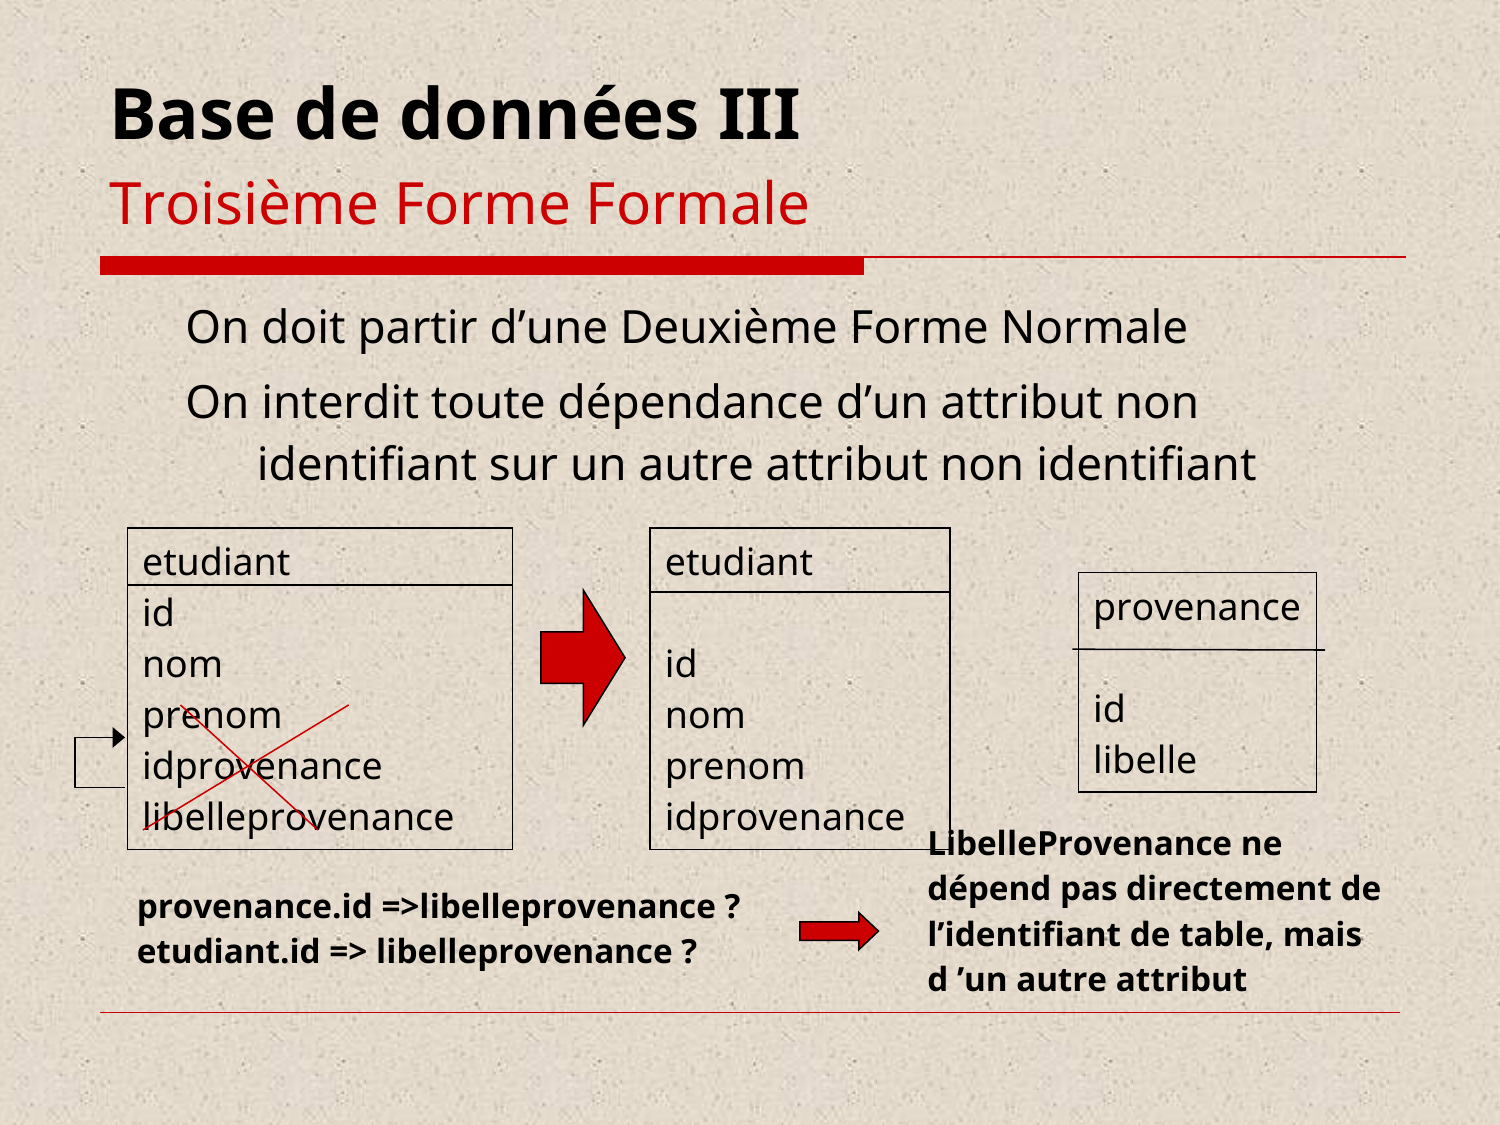

Base de données III
Troisième Forme Formale
# On doit partir d’une Deuxième Forme Normale
On interdit toute dépendance d’un attribut non identifiant sur un autre attribut non identifiant
etudiant
id
nom
prenom
idprovenance
libelleprovenance
etudiant
id
nom
prenom
idprovenance
provenance
id
libelle
LibelleProvenance ne dépend pas directement de l’identifiant de table, mais d ’un autre attribut
provenance.id =>libelleprovenance ?
etudiant.id => libelleprovenance ?